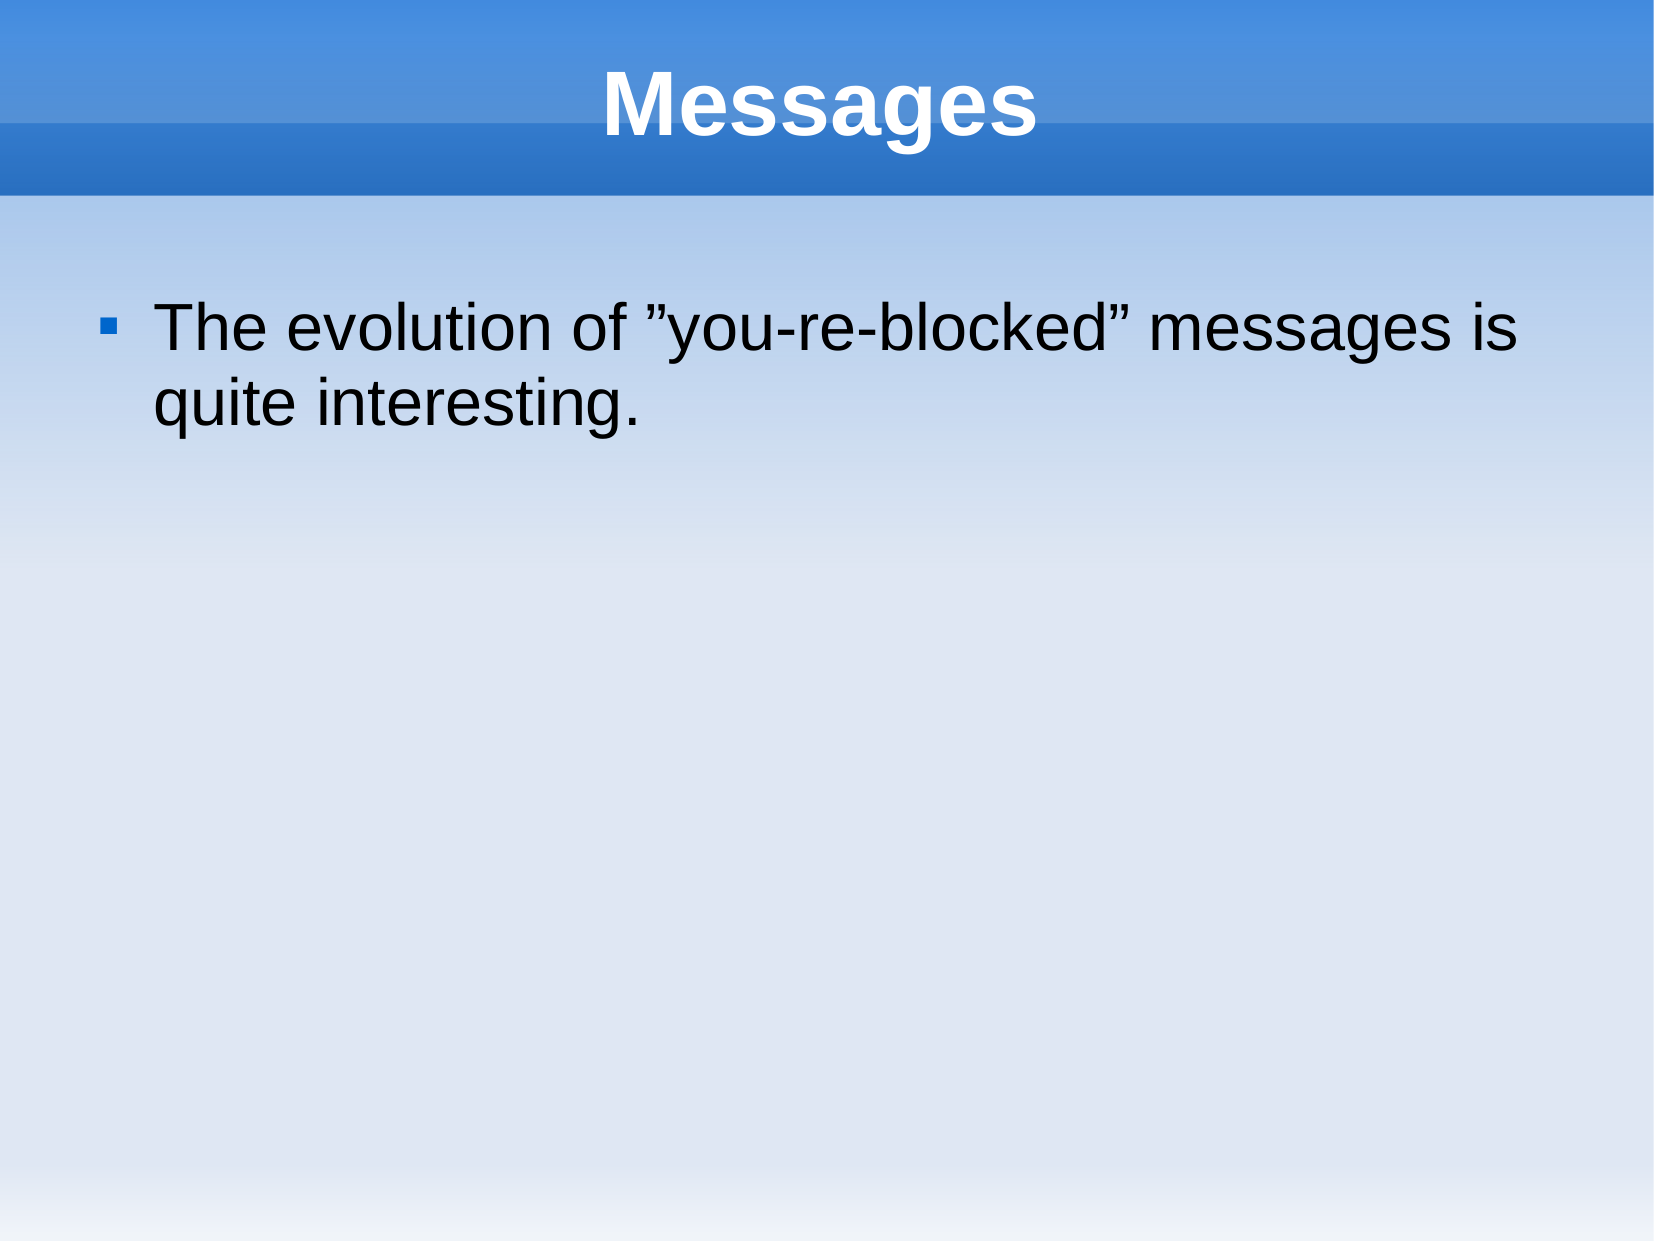

# Messages
The evolution of ”you-re-blocked” messages is quite interesting.